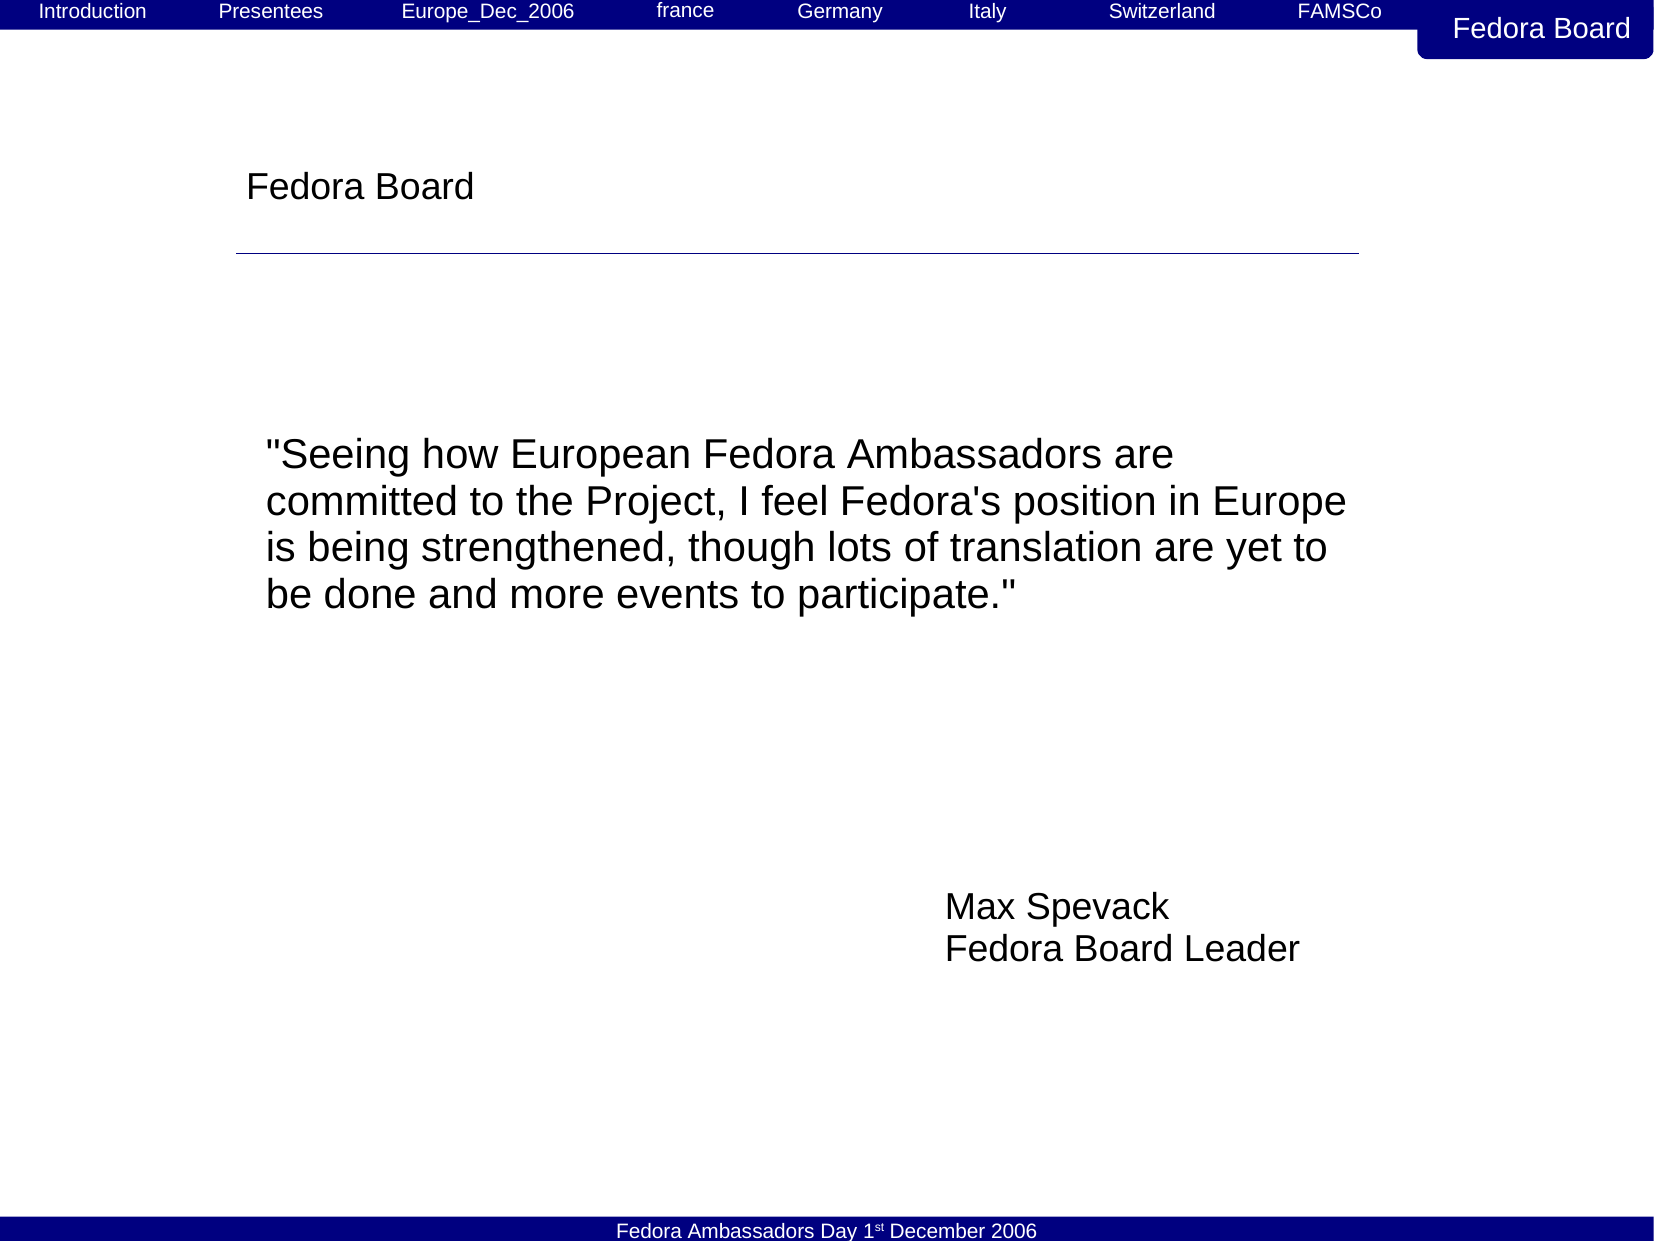

Fedora Board
Fedora Board
"Seeing how European Fedora Ambassadors are committed to the Project, I feel Fedora's position in Europe is being strengthened, though lots of translation are yet to be done and more events to participate."
Max Spevack
Fedora Board Leader